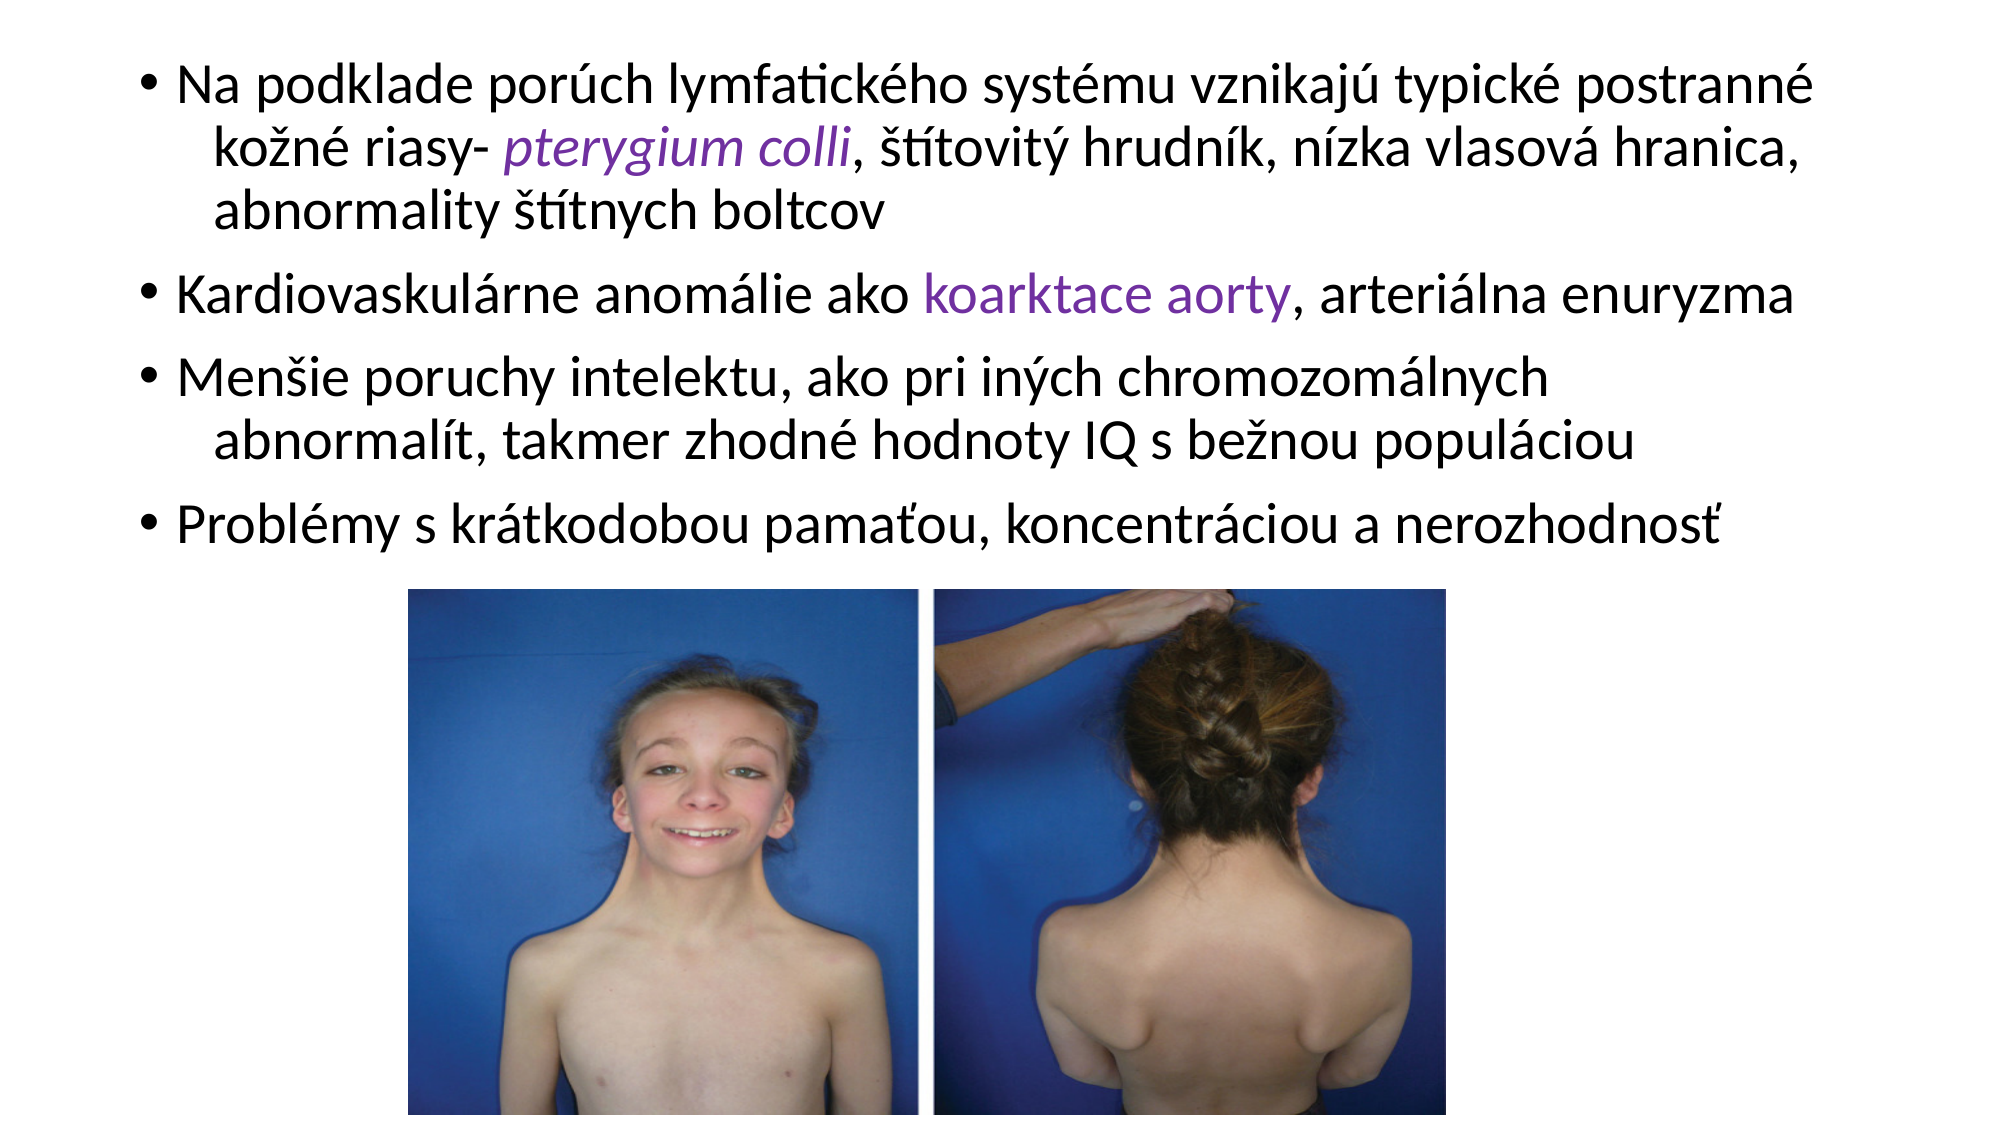

# Na podklade porúch lymfatického systému vznikajú typické postranné kožné riasy- pterygium colli, štítovitý hrudník, nízka vlasová hranica, abnormality štítnych boltcov
Kardiovaskulárne anomálie ako koarktace aorty, arteriálna enuryzma
Menšie poruchy intelektu, ako pri iných chromozomálnych abnormalít, takmer zhodné hodnoty IQ s bežnou populáciou
Problémy s krátkodobou pamaťou, koncentráciou a nerozhodnosť